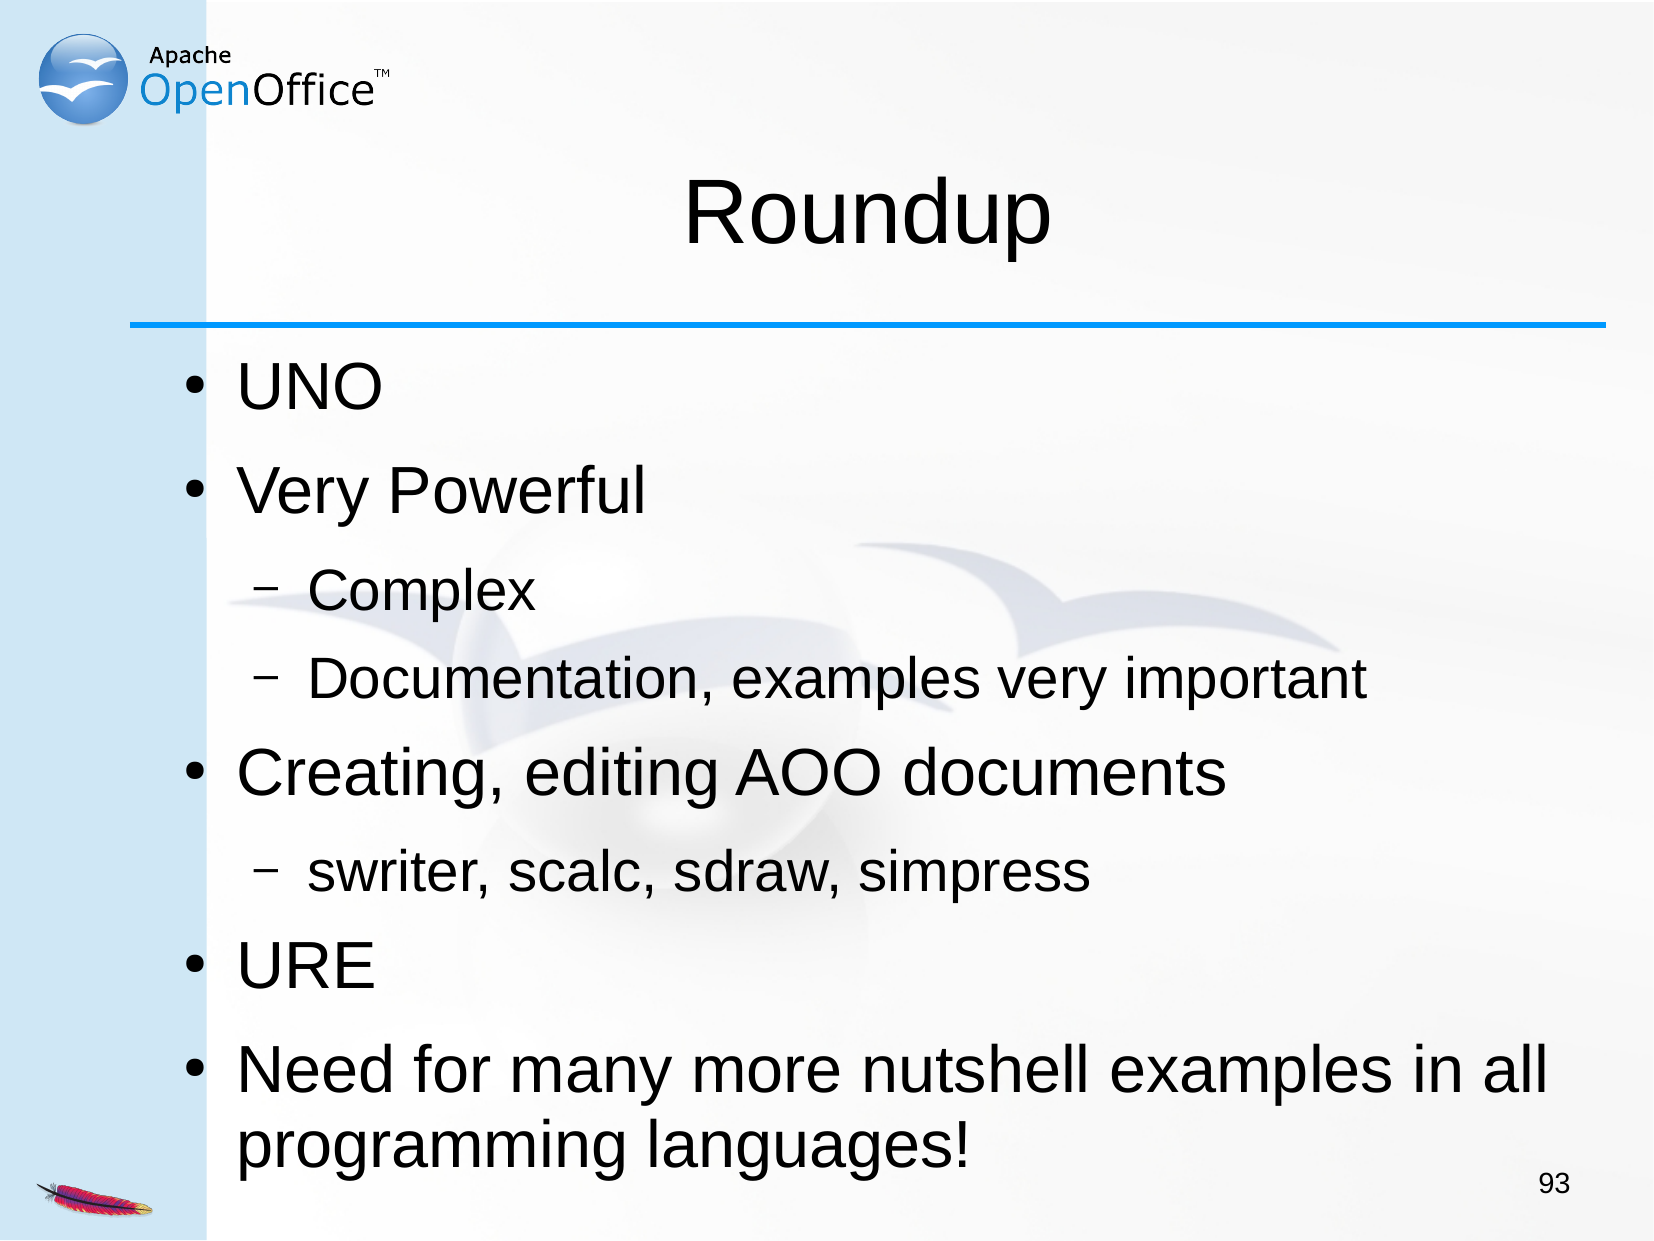

# Roundup
UNO
Very Powerful
Complex
Documentation, examples very important
Creating, editing AOO documents
swriter, scalc, sdraw, simpress
URE
Need for many more nutshell examples in all programming languages!
93